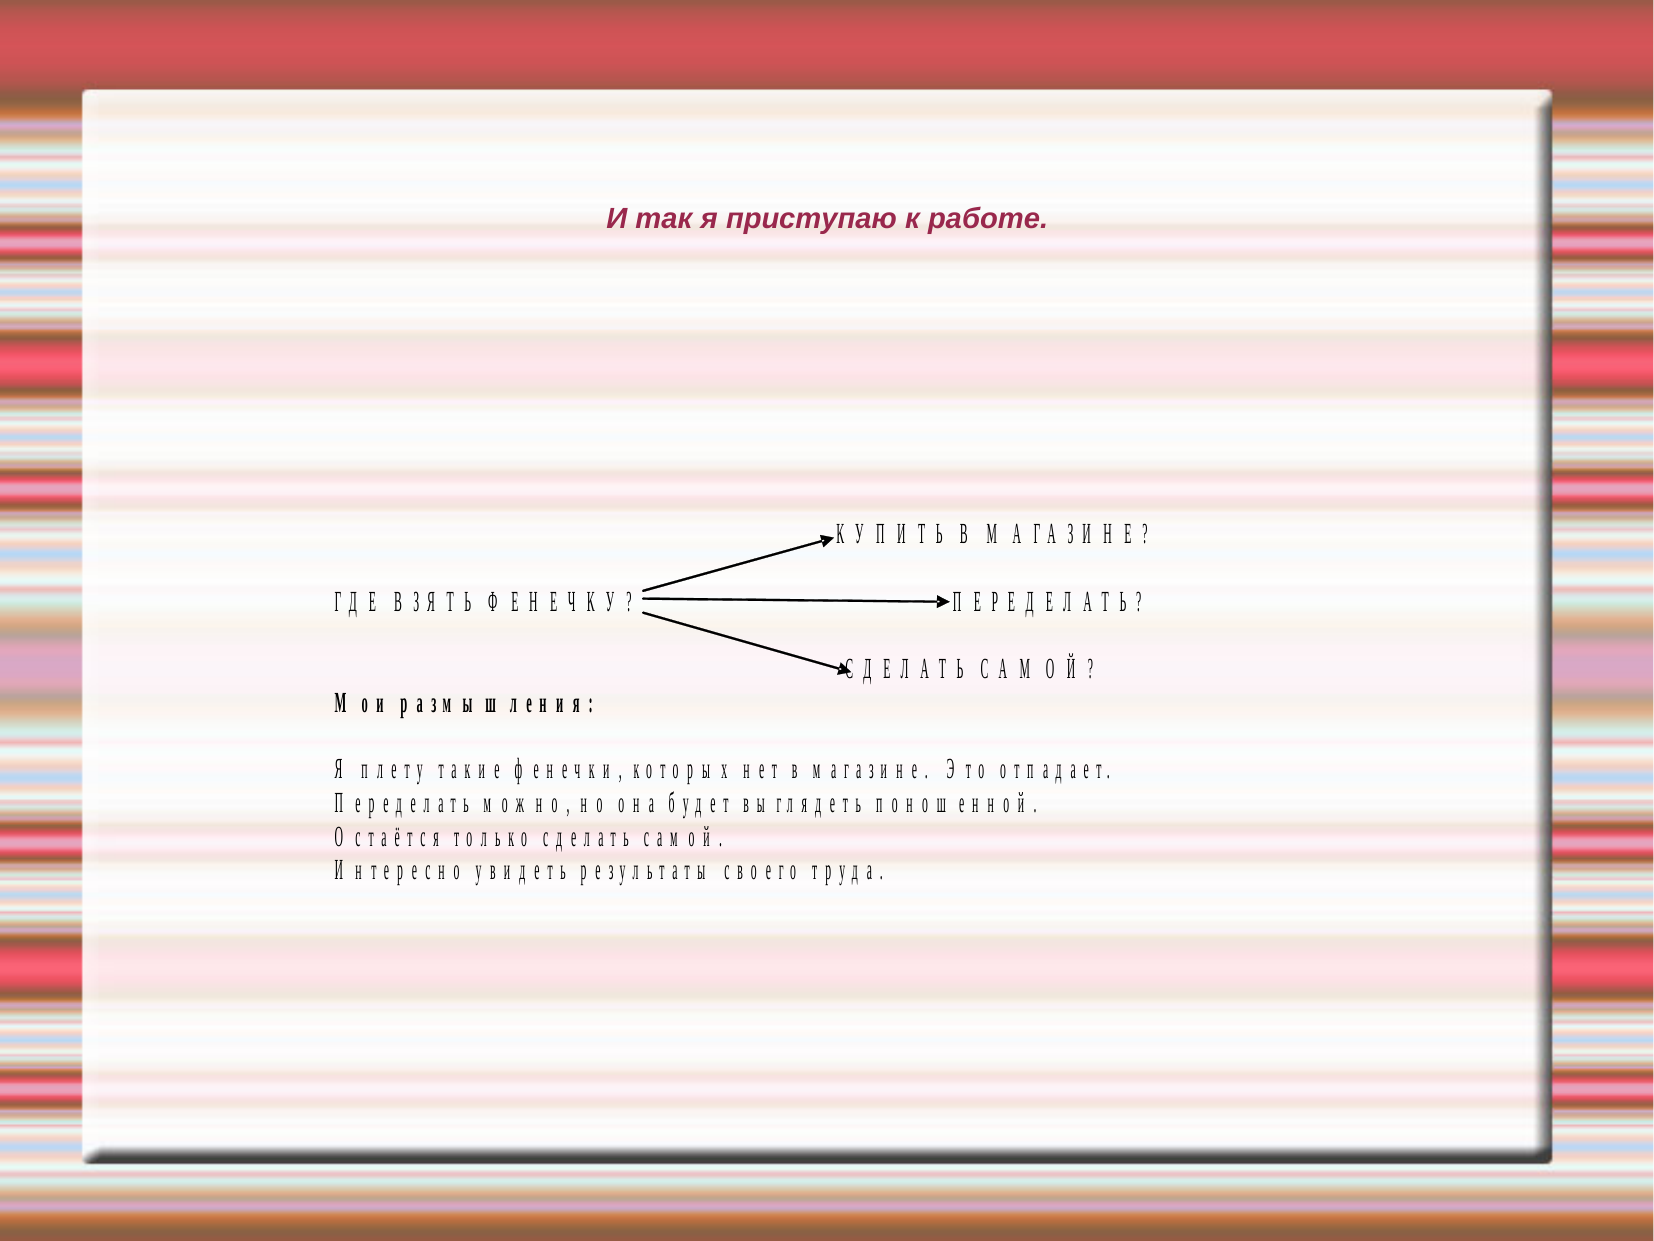

# И так я приступаю к работе.